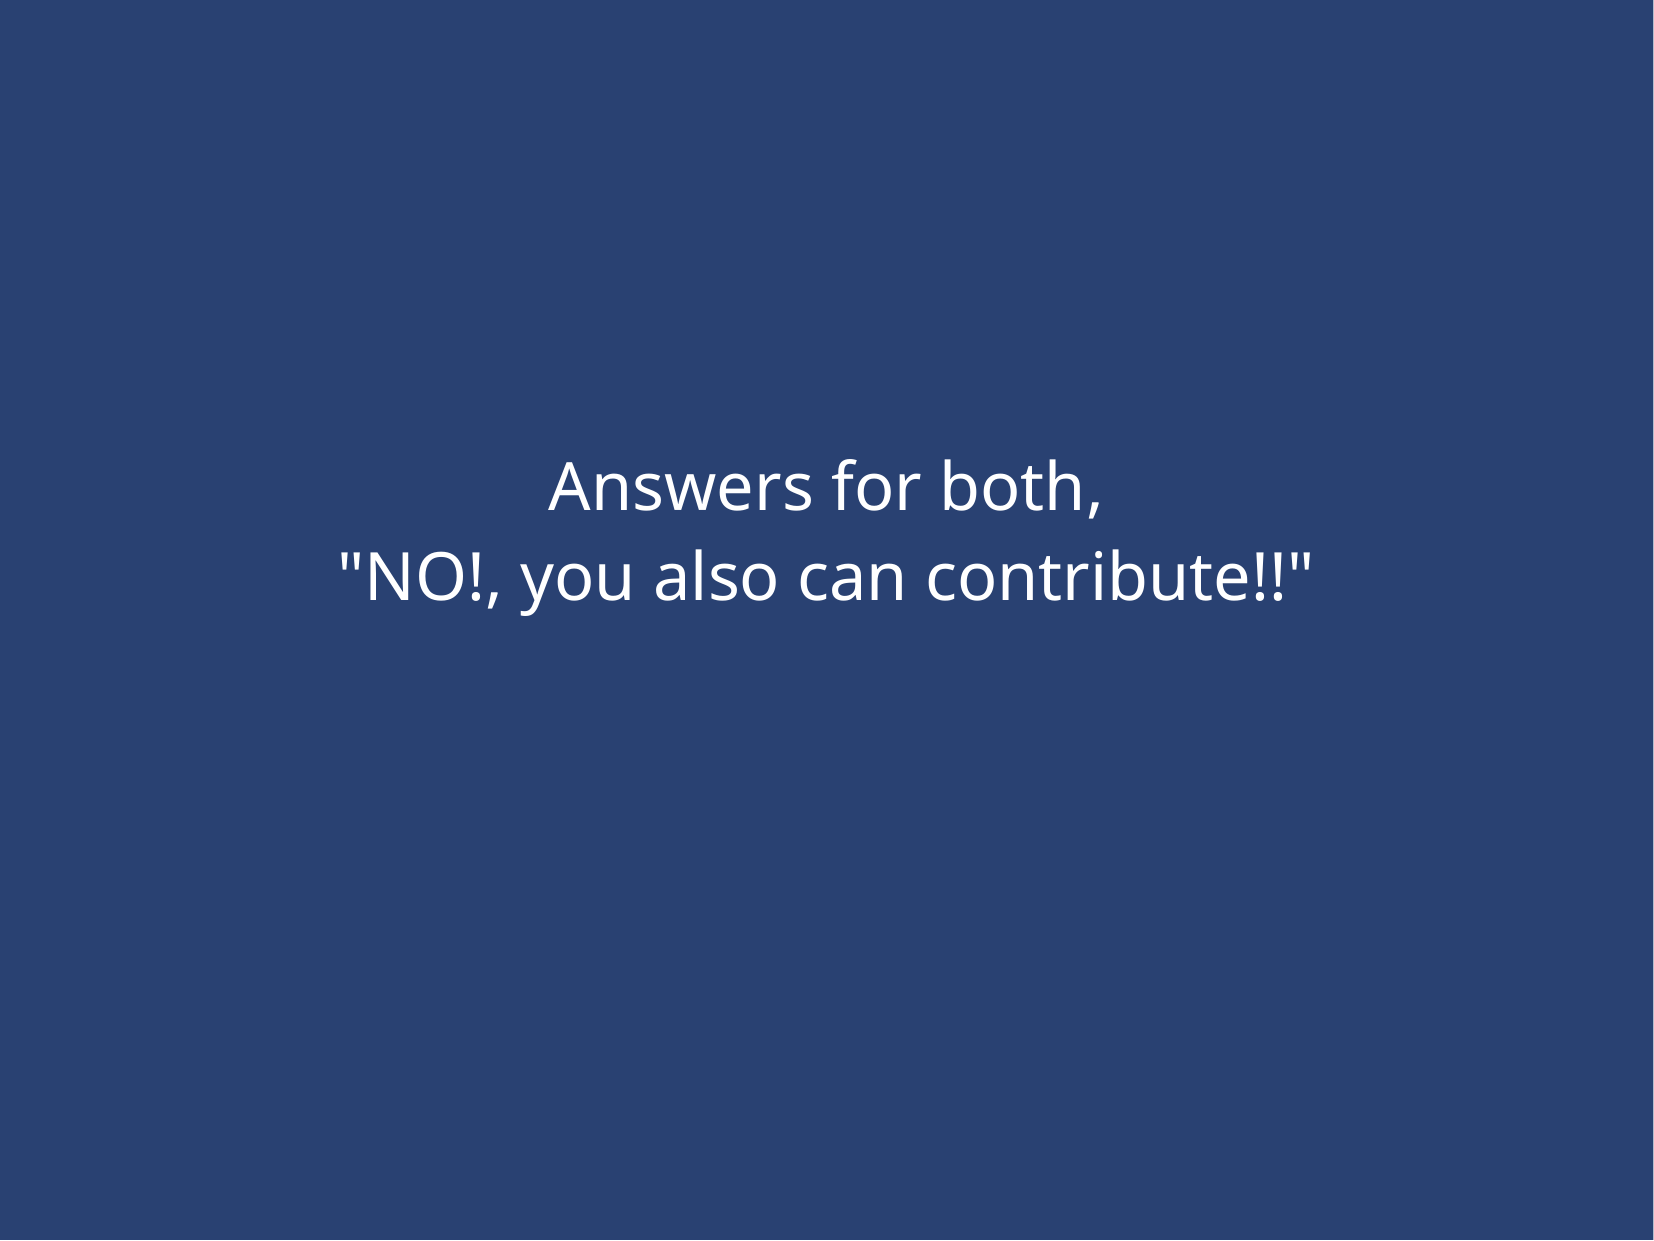

# Answers for both,
"NO!, you also can contribute!!"